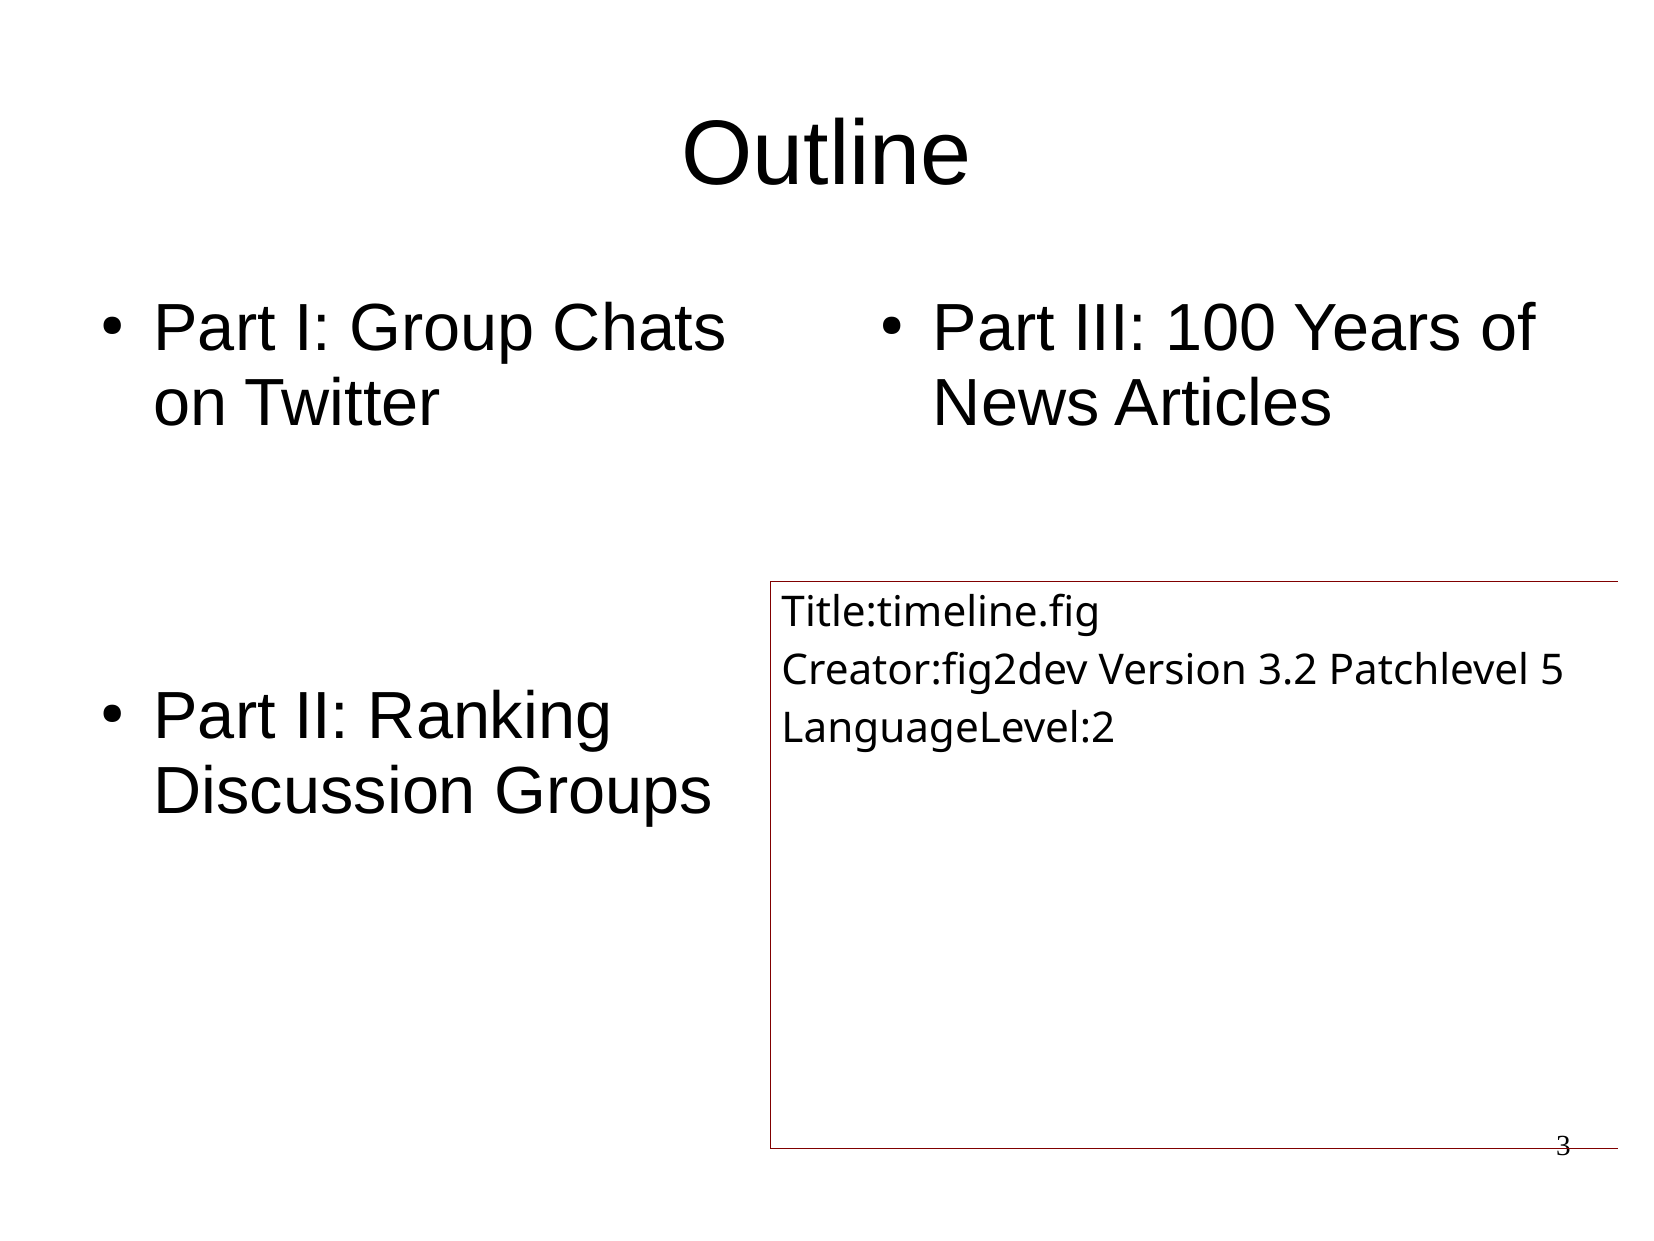

# Outline
Part I: Group Chats on Twitter
Part II: Ranking Discussion Groups
Part III: 100 Years of News Articles
3